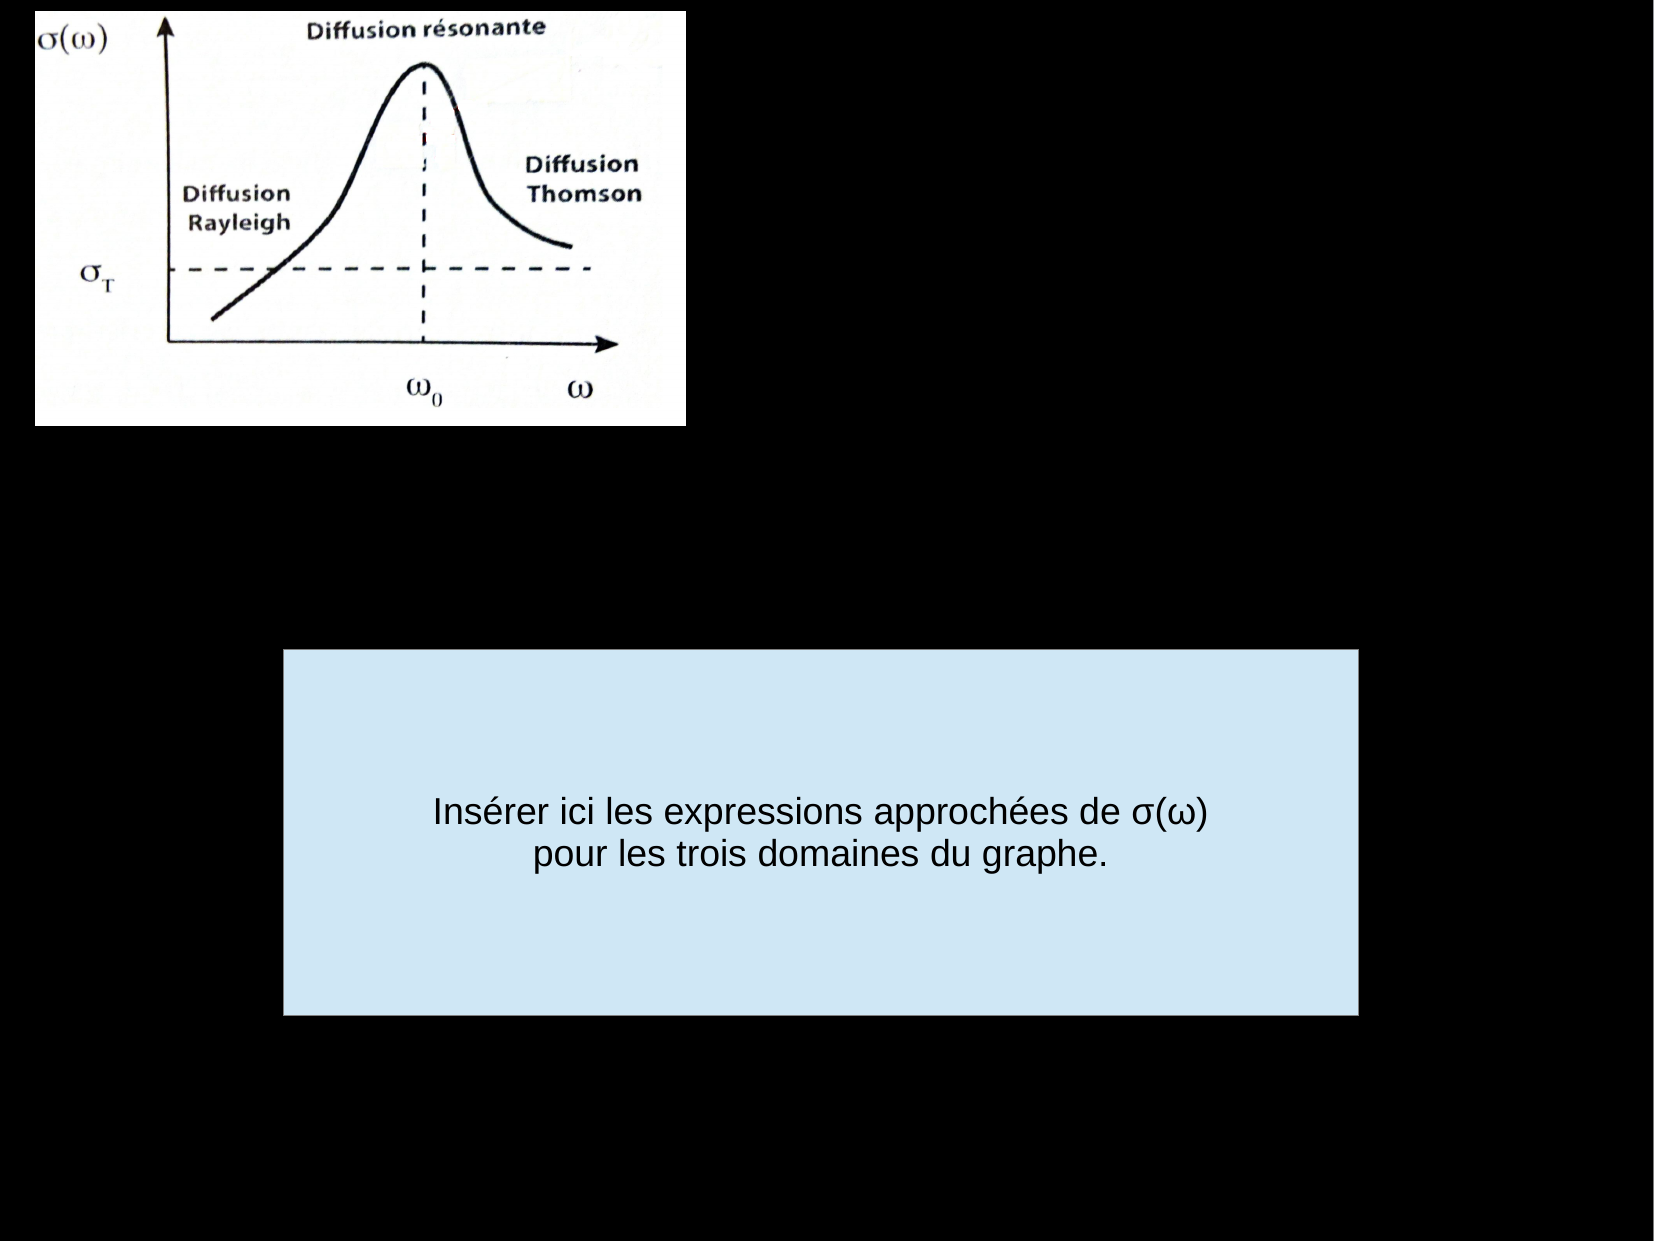

E
z
Insérer ici les expressions approchées de σ(ω)
pour les trois domaines du graphe.